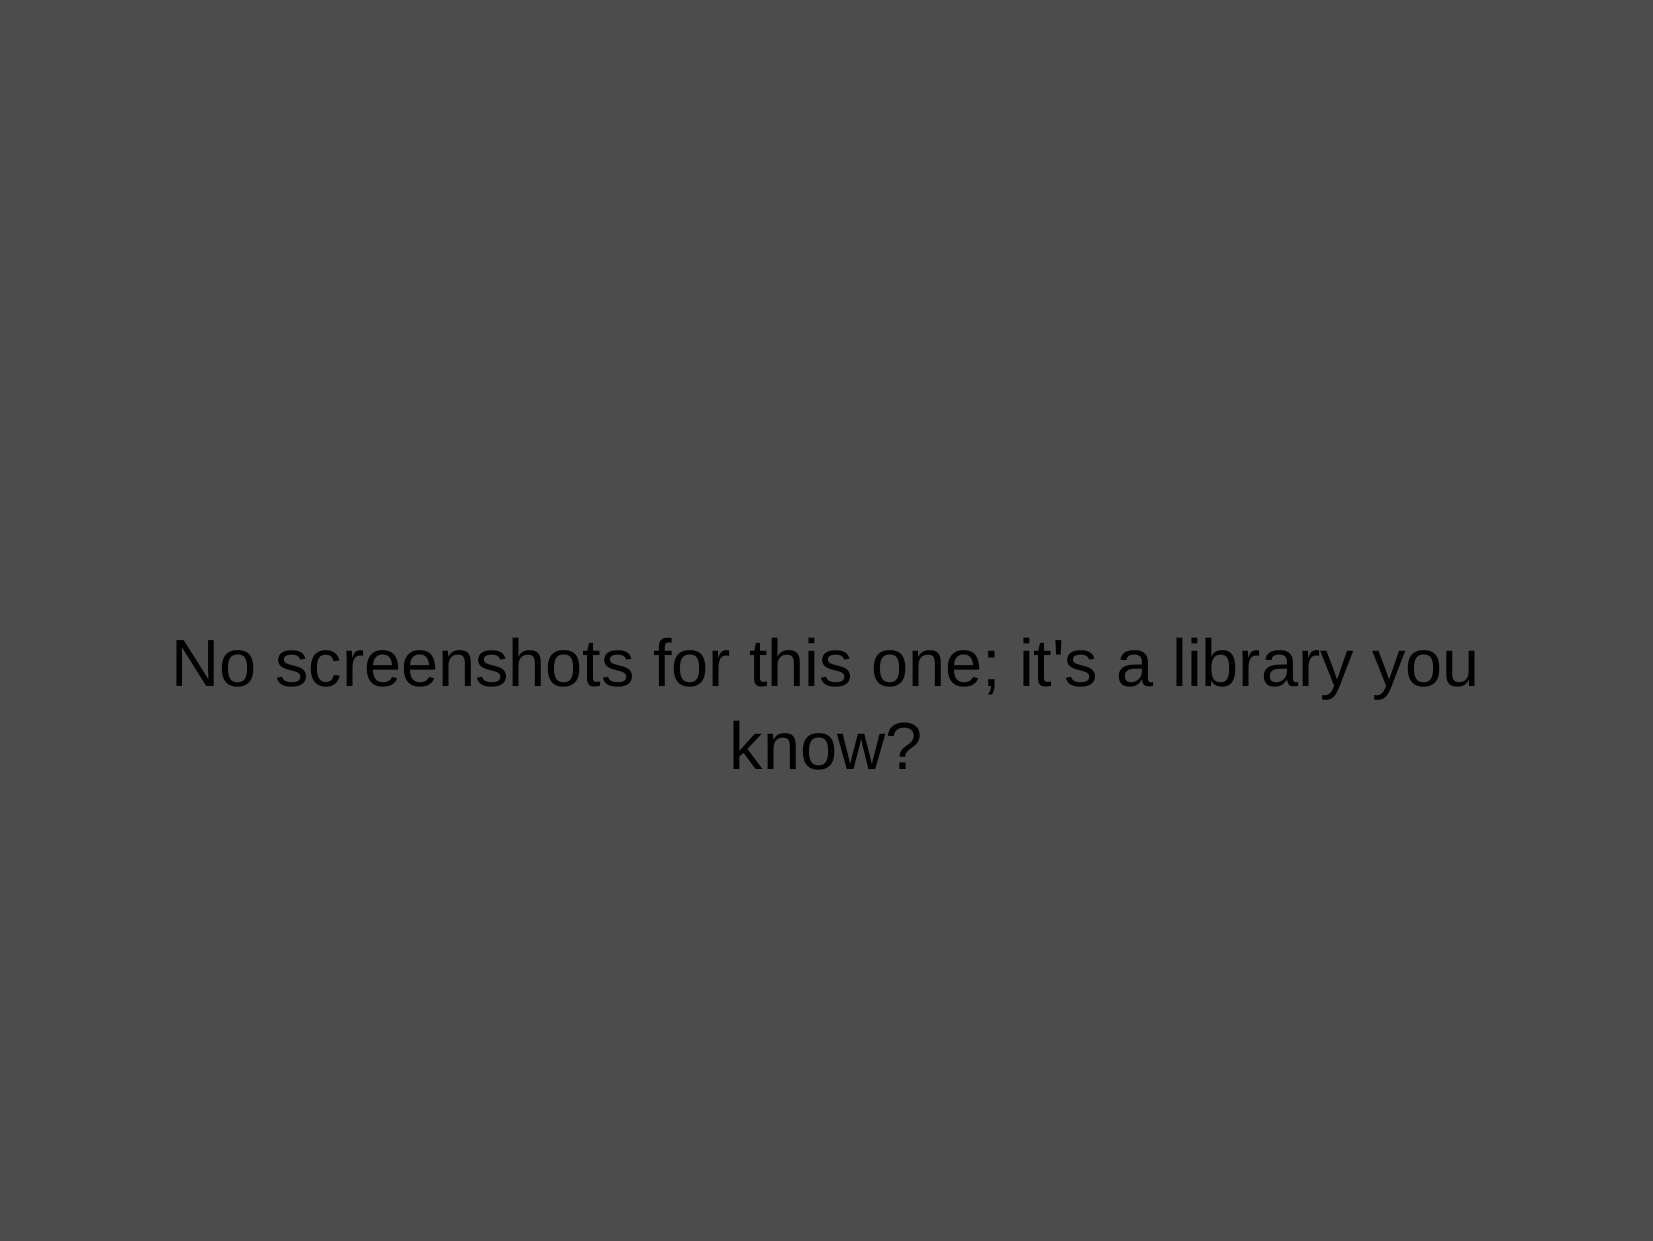

#
No screenshots for this one; it's a library you know?